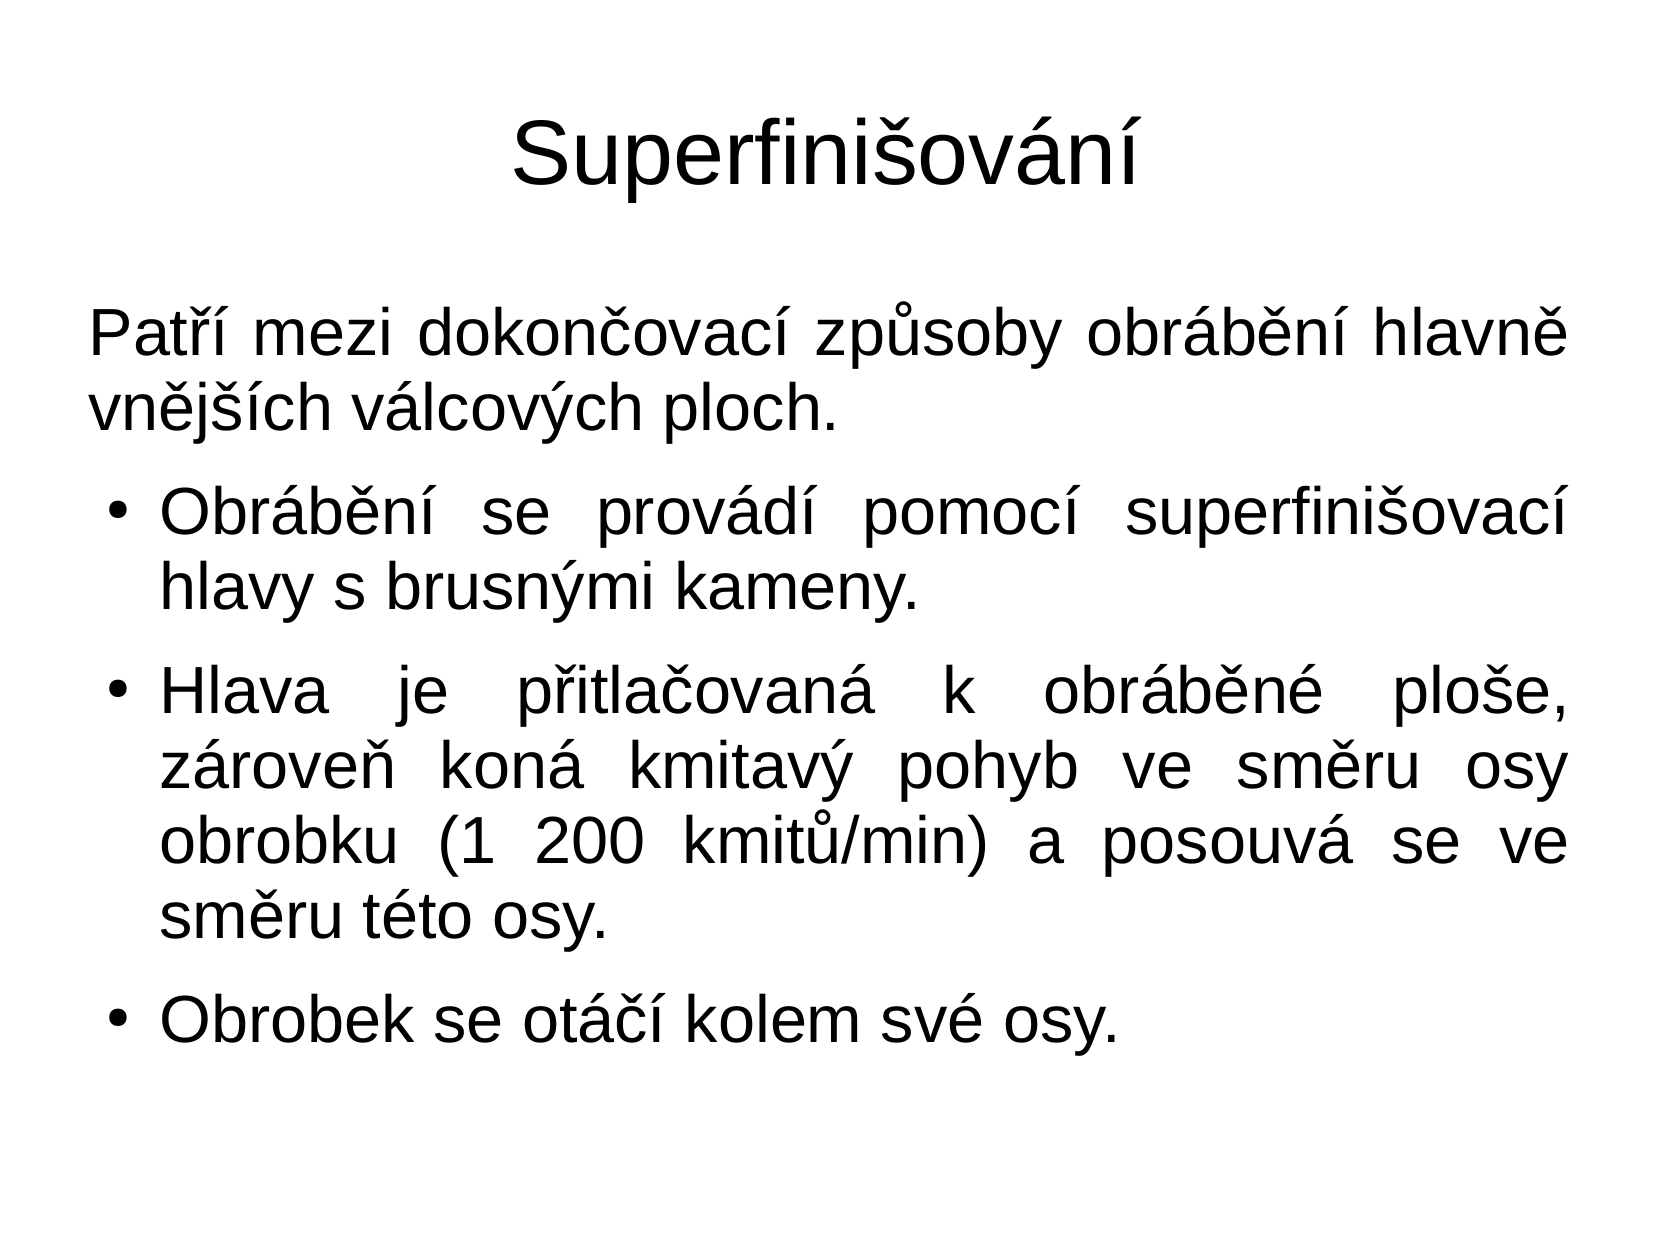

# Superfinišování
Patří mezi dokončovací způsoby obrábění hlavně vnějších válcových ploch.
Obrábění se provádí pomocí superfinišovací hlavy s brusnými kameny.
Hlava je přitlačovaná k obráběné ploše, zároveň koná kmitavý pohyb ve směru osy obrobku (1 200 kmitů/min) a posouvá se ve směru této osy.
Obrobek se otáčí kolem své osy.